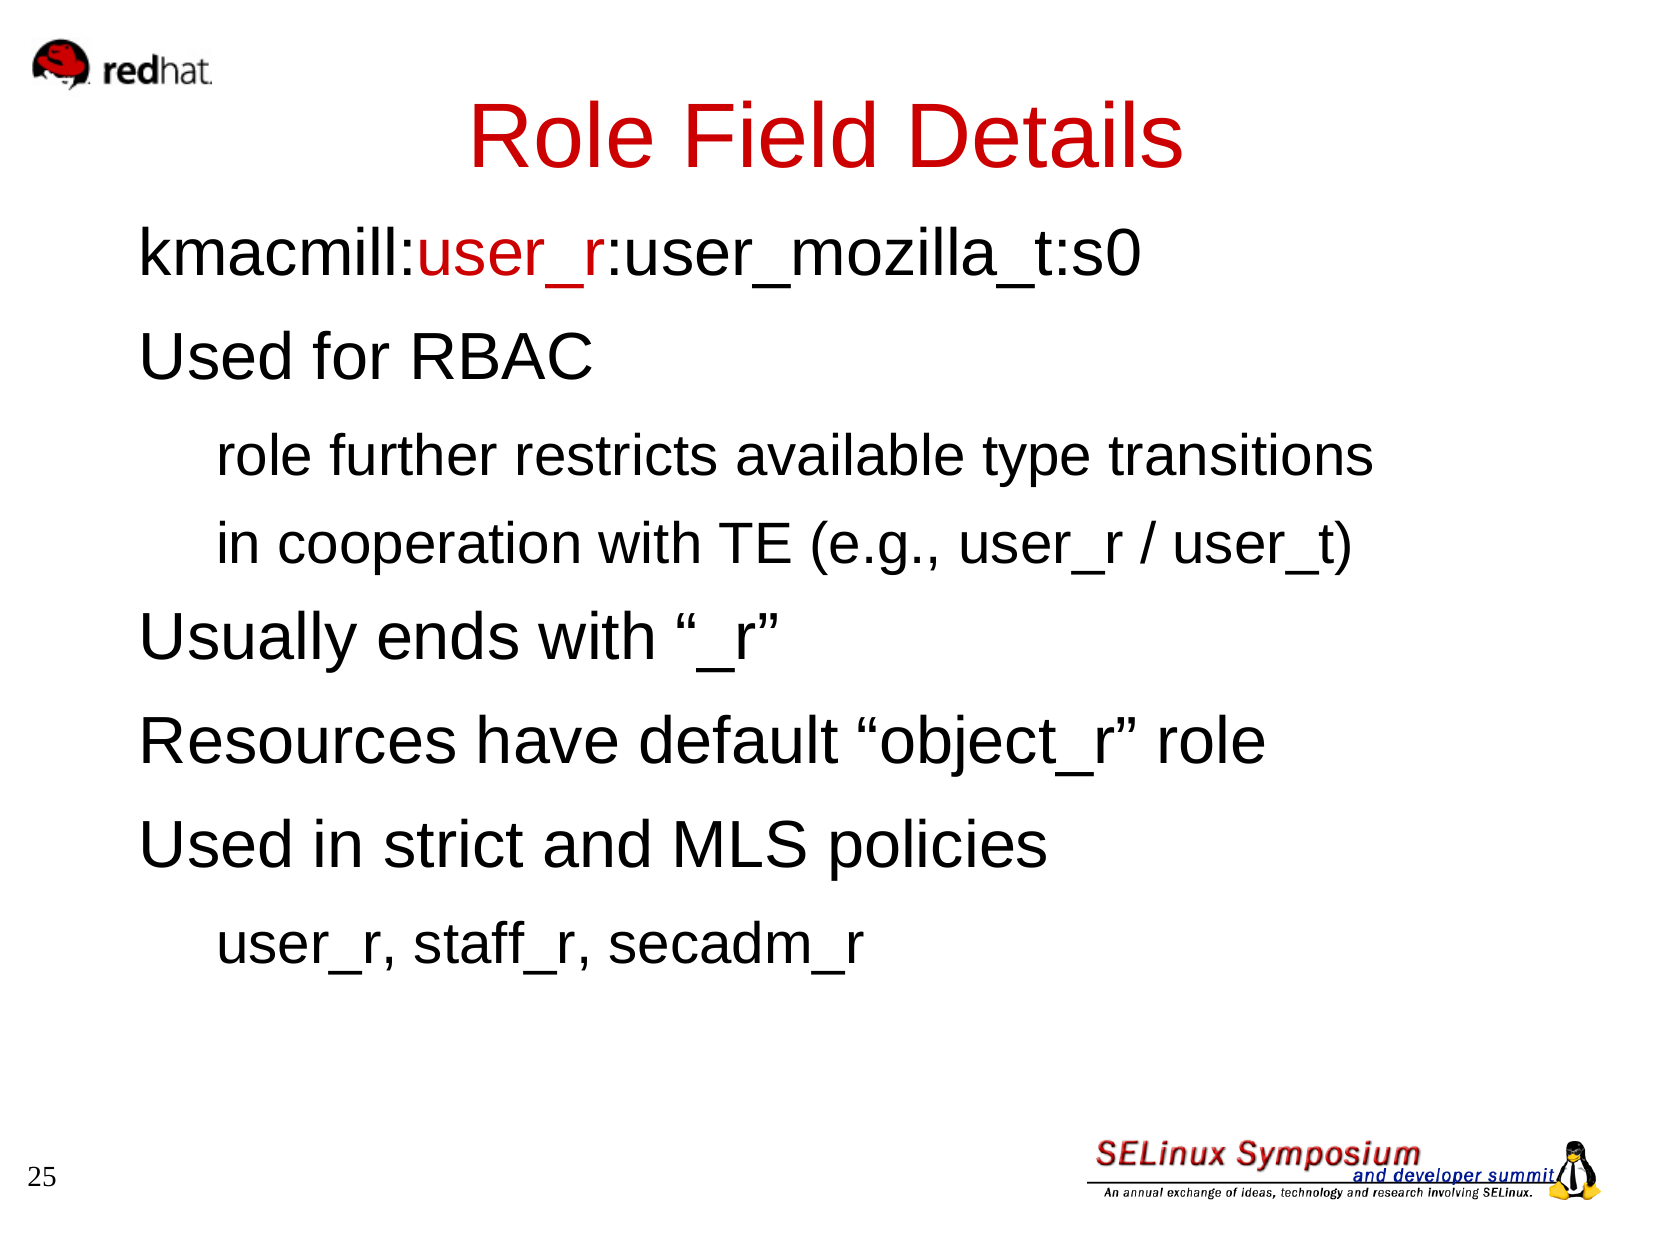

# Role Field Details
kmacmill:user_r:user_mozilla_t:s0
Used for RBAC
role further restricts available type transitions
in cooperation with TE (e.g., user_r / user_t)
Usually ends with “_r”
Resources have default “object_r” role
Used in strict and MLS policies
user_r, staff_r, secadm_r